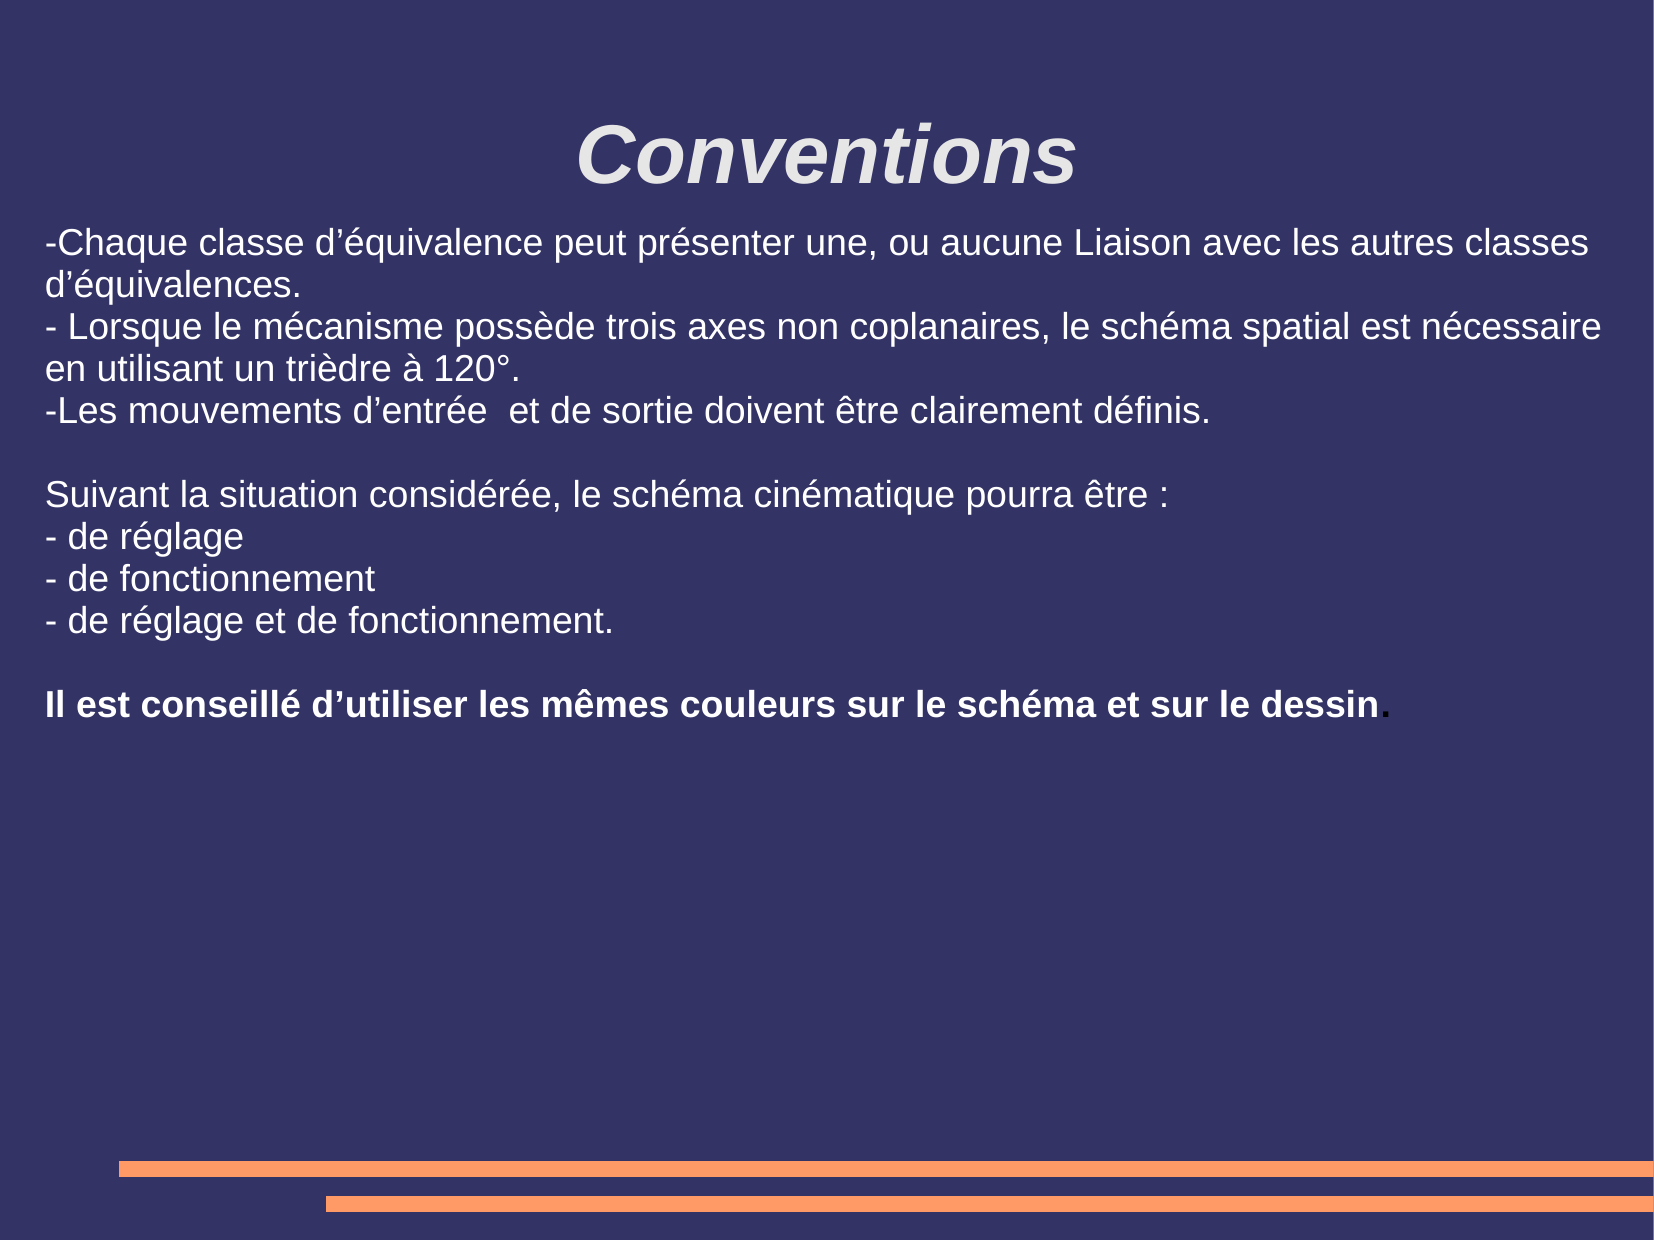

# Conventions
-Chaque classe d’équivalence peut présenter une, ou aucune Liaison avec les autres classes d’équivalences.
- Lorsque le mécanisme possède trois axes non coplanaires, le schéma spatial est nécessaire en utilisant un trièdre à 120°.
-Les mouvements d’entrée et de sortie doivent être clairement définis.
Suivant la situation considérée, le schéma cinématique pourra être :
- de réglage
- de fonctionnement
- de réglage et de fonctionnement.
Il est conseillé d’utiliser les mêmes couleurs sur le schéma et sur le dessin.